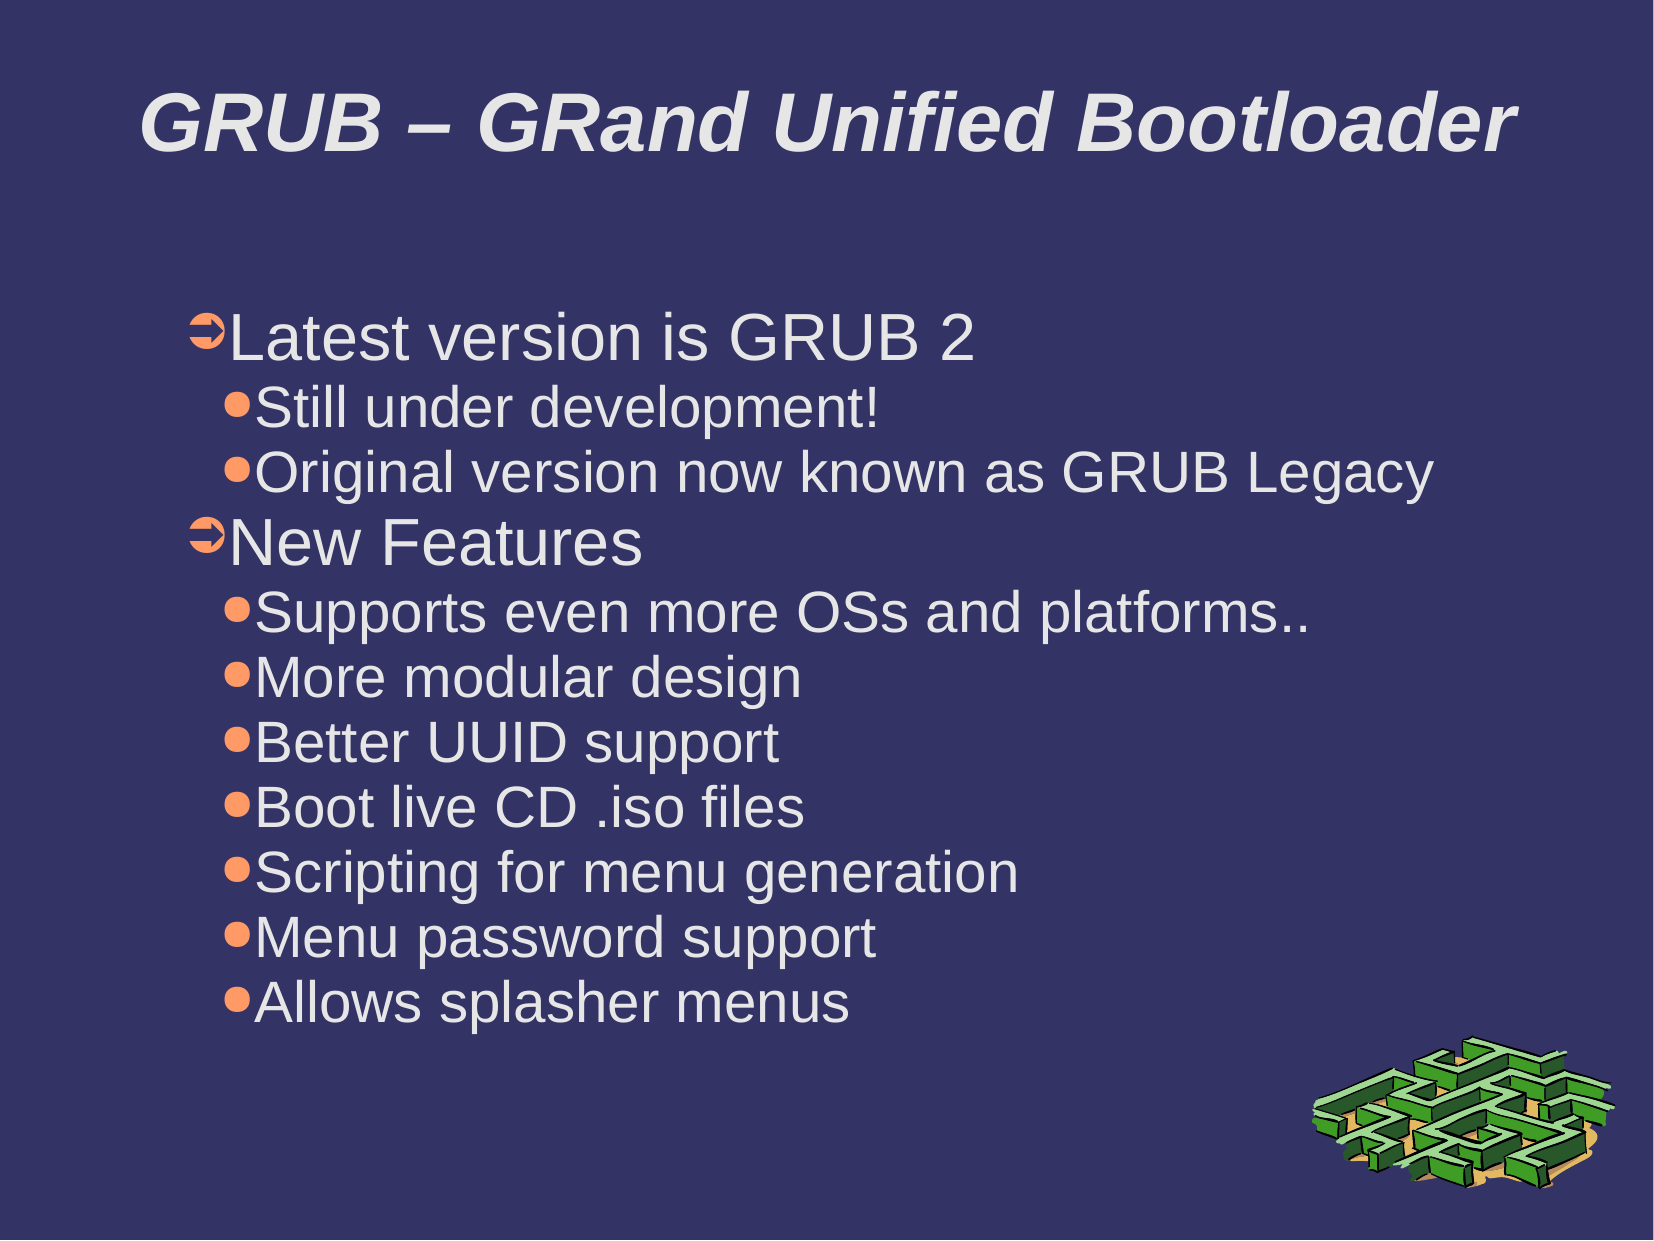

# GRUB – GRand Unified Bootloader
Latest version is GRUB 2
Still under development!
Original version now known as GRUB Legacy
New Features
Supports even more OSs and platforms..
More modular design
Better UUID support
Boot live CD .iso files
Scripting for menu generation
Menu password support
Allows splasher menus